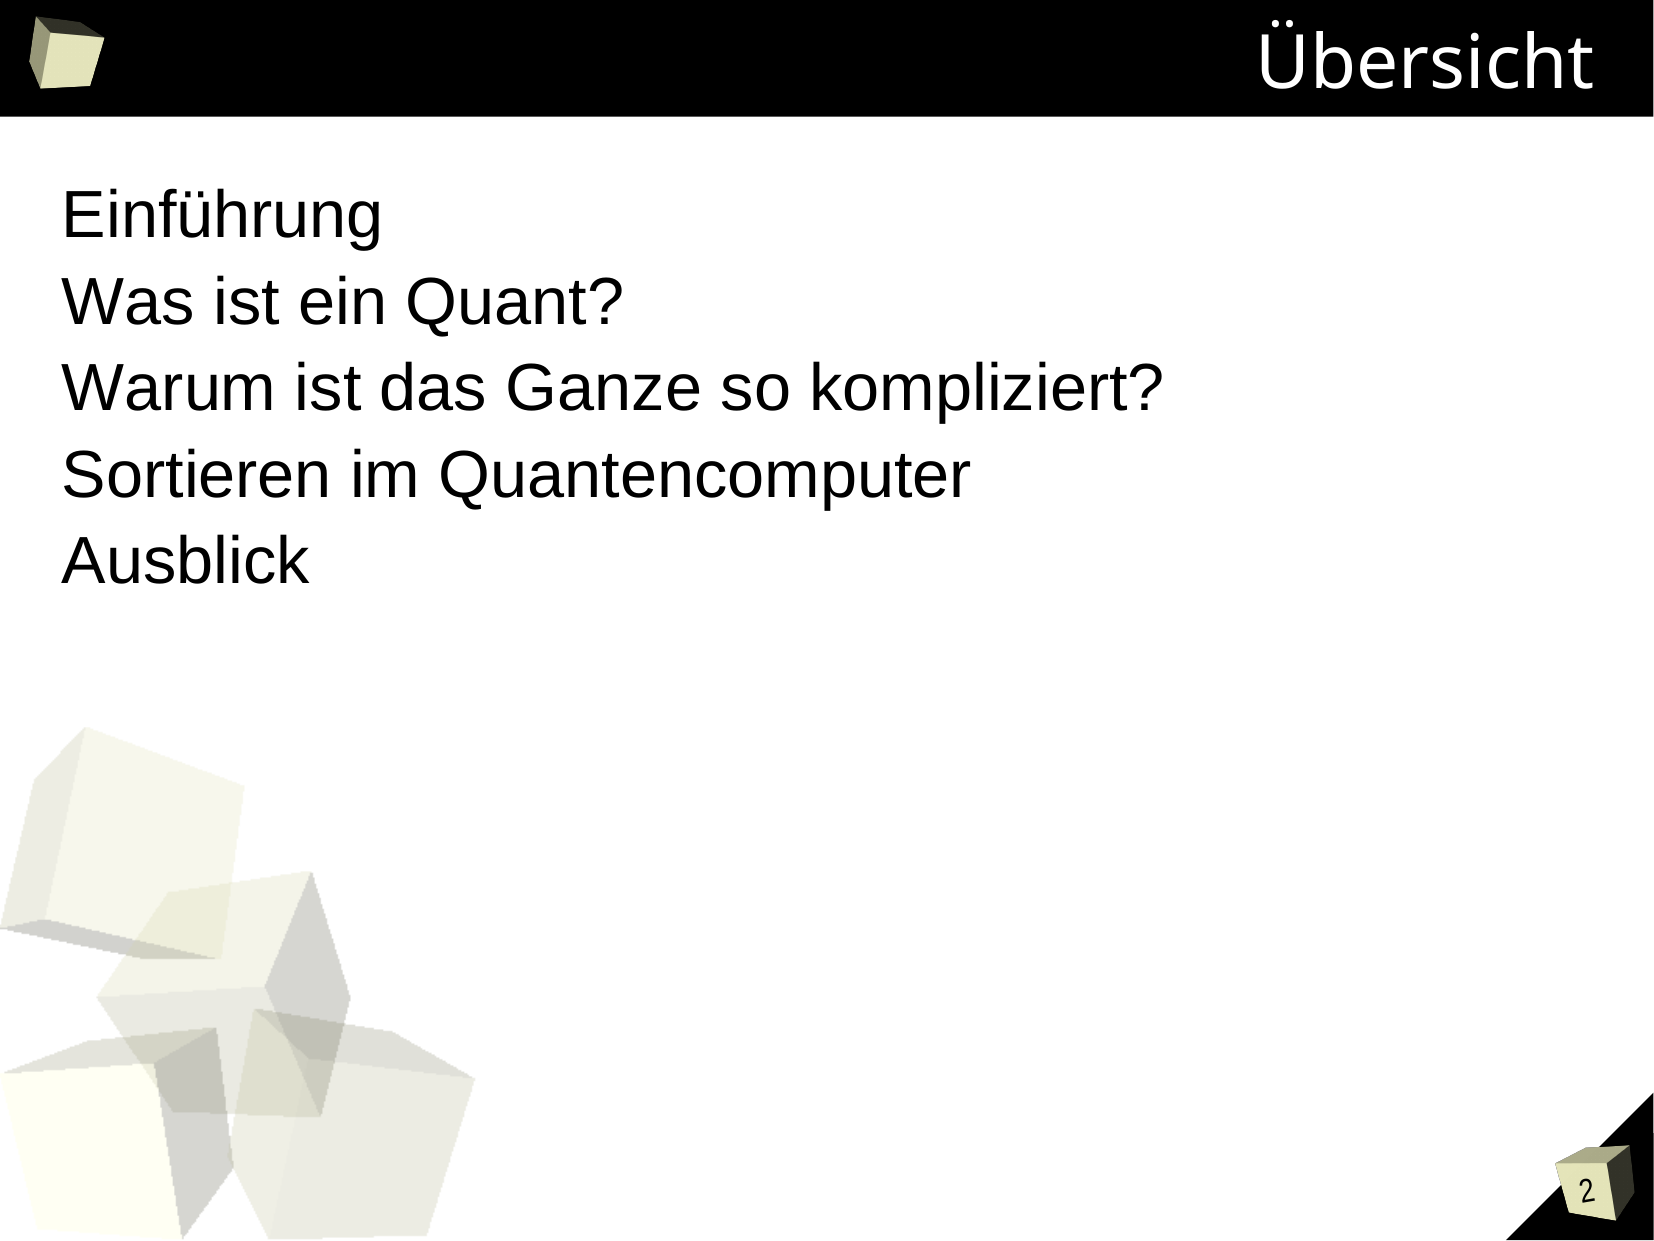

# Übersicht
Einführung
Was ist ein Quant?
Warum ist das Ganze so kompliziert?
Sortieren im Quantencomputer
Ausblick